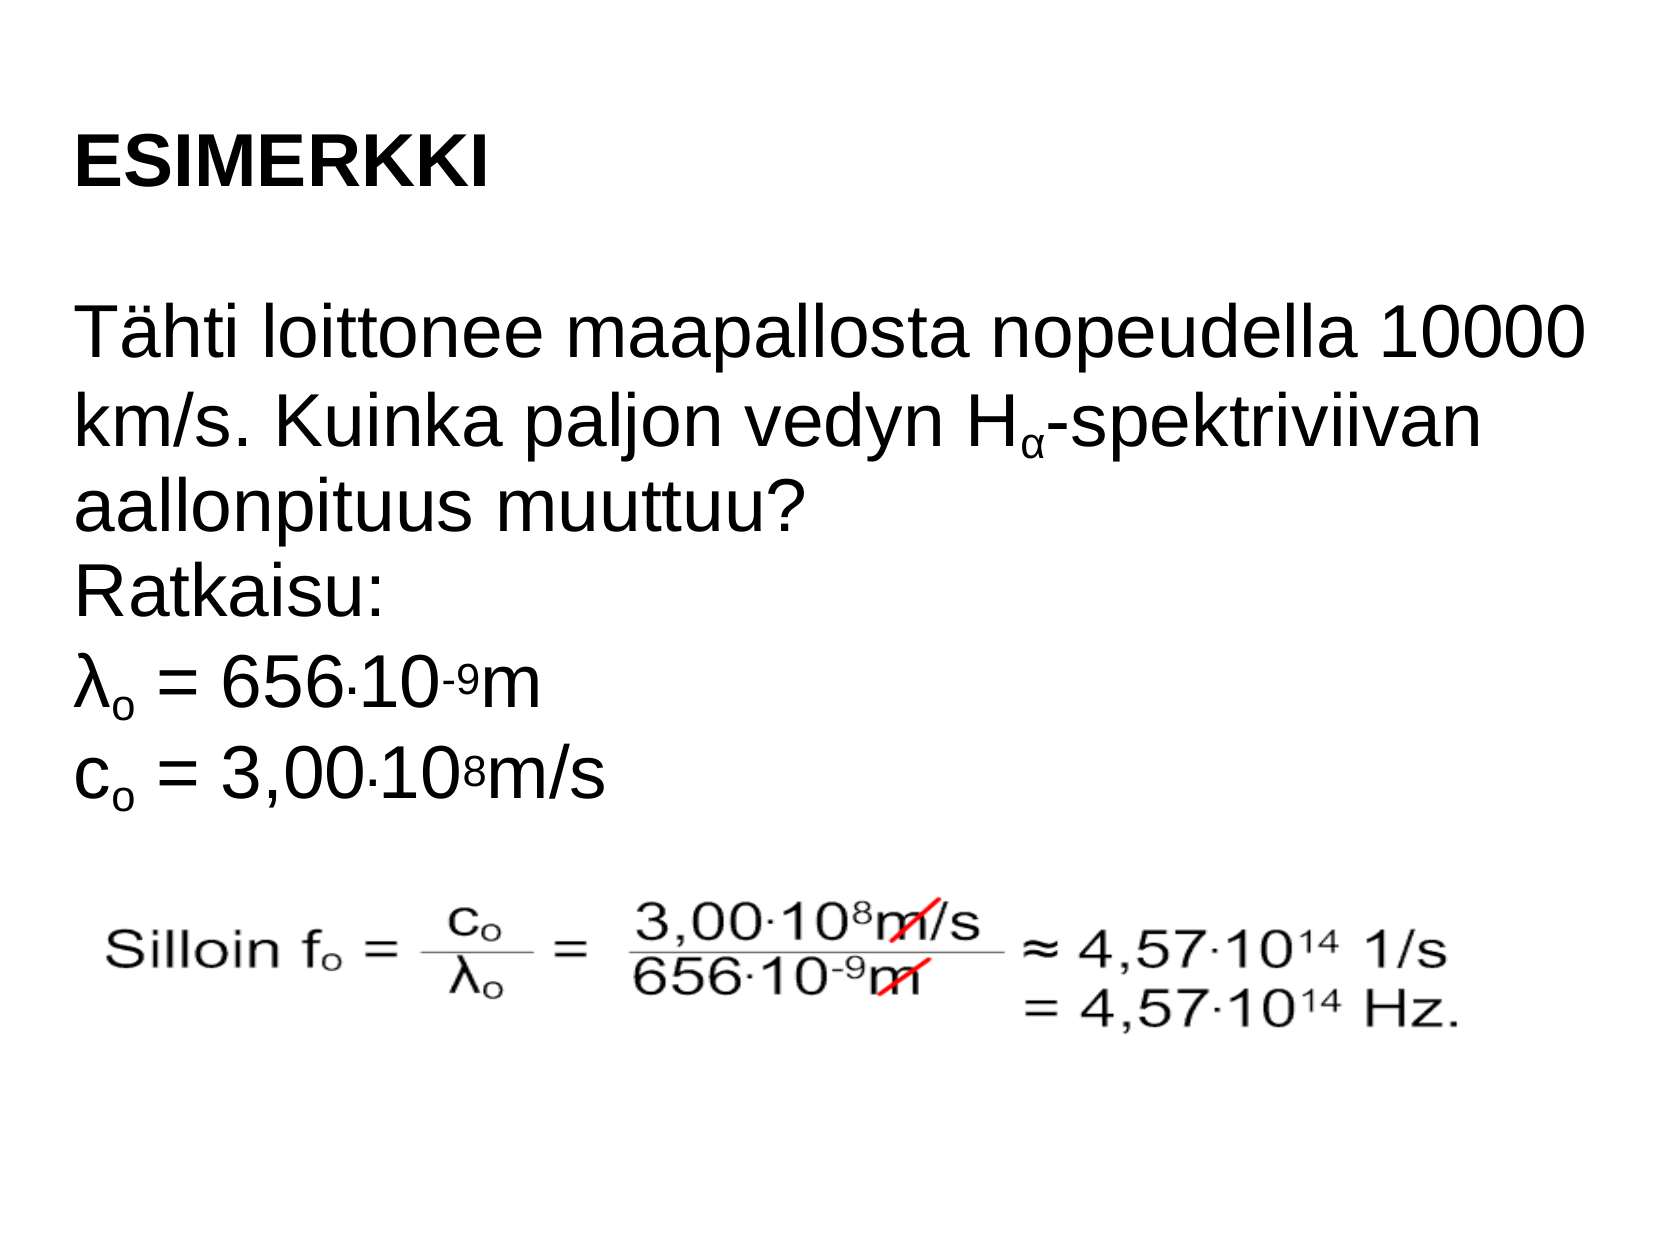

ESIMERKKI
Tähti loittonee maapallosta nopeudella 10000
km/s. Kuinka paljon vedyn Hα-spektriviivan
aallonpituus muuttuu?
Ratkaisu:
λo = 656.10-9m
co = 3,00.108m/s